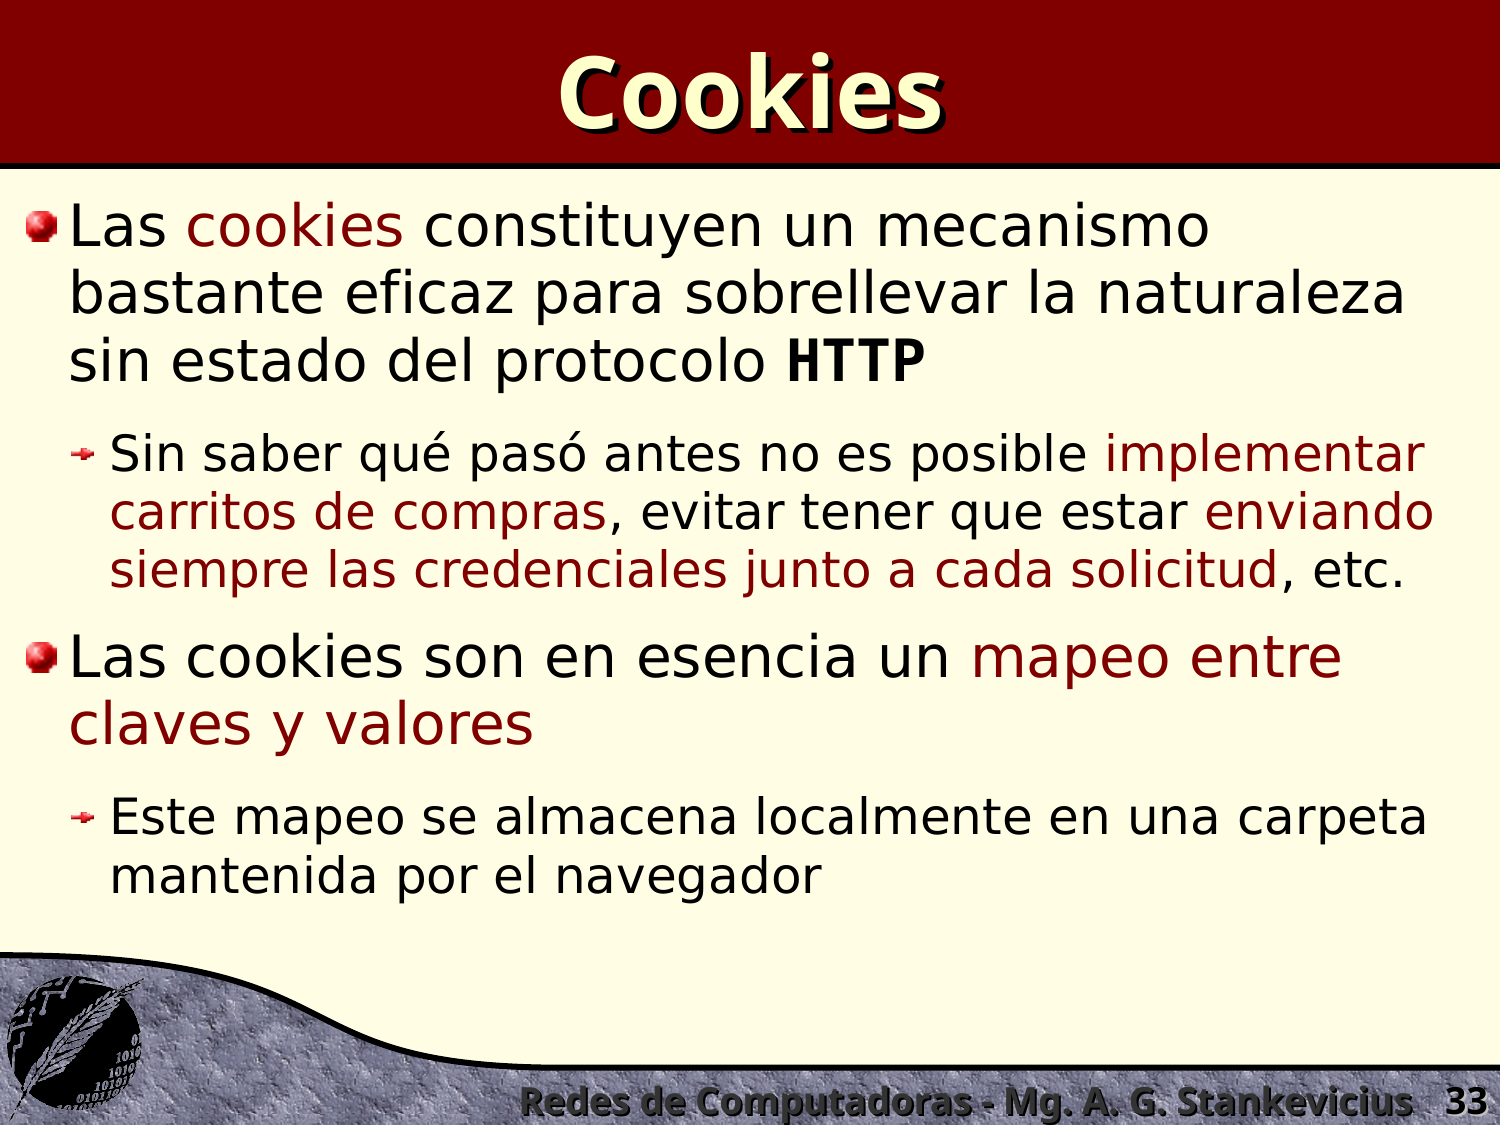

# Cookies
Las cookies constituyen un mecanismo bastante eficaz para sobrellevar la naturaleza sin estado del protocolo HTTP
Sin saber qué pasó antes no es posible implementar carritos de compras, evitar tener que estar enviando siempre las credenciales junto a cada solicitud, etc.
Las cookies son en esencia un mapeo entre claves y valores
Este mapeo se almacena localmente en una carpeta mantenida por el navegador
33